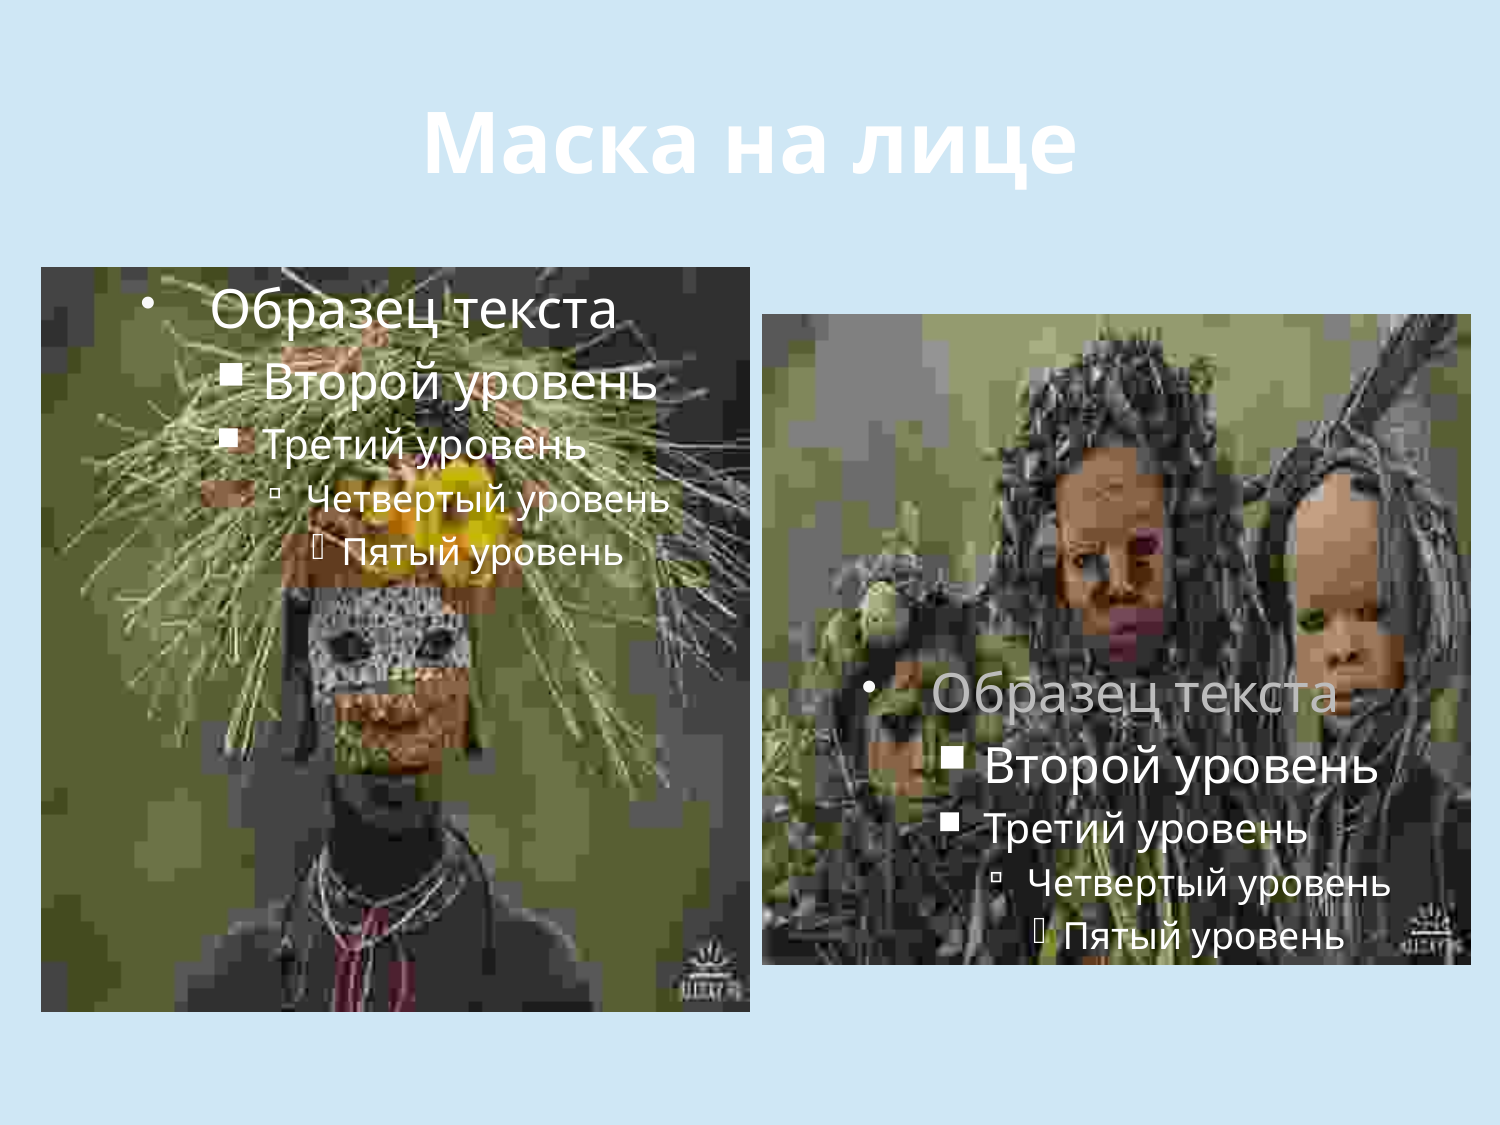

# Маска на лице
Образец текста
Второй уровень
Третий уровень
Четвертый уровень
Пятый уровень
Образец текста
Второй уровень
Третий уровень
Четвертый уровень
Пятый уровень